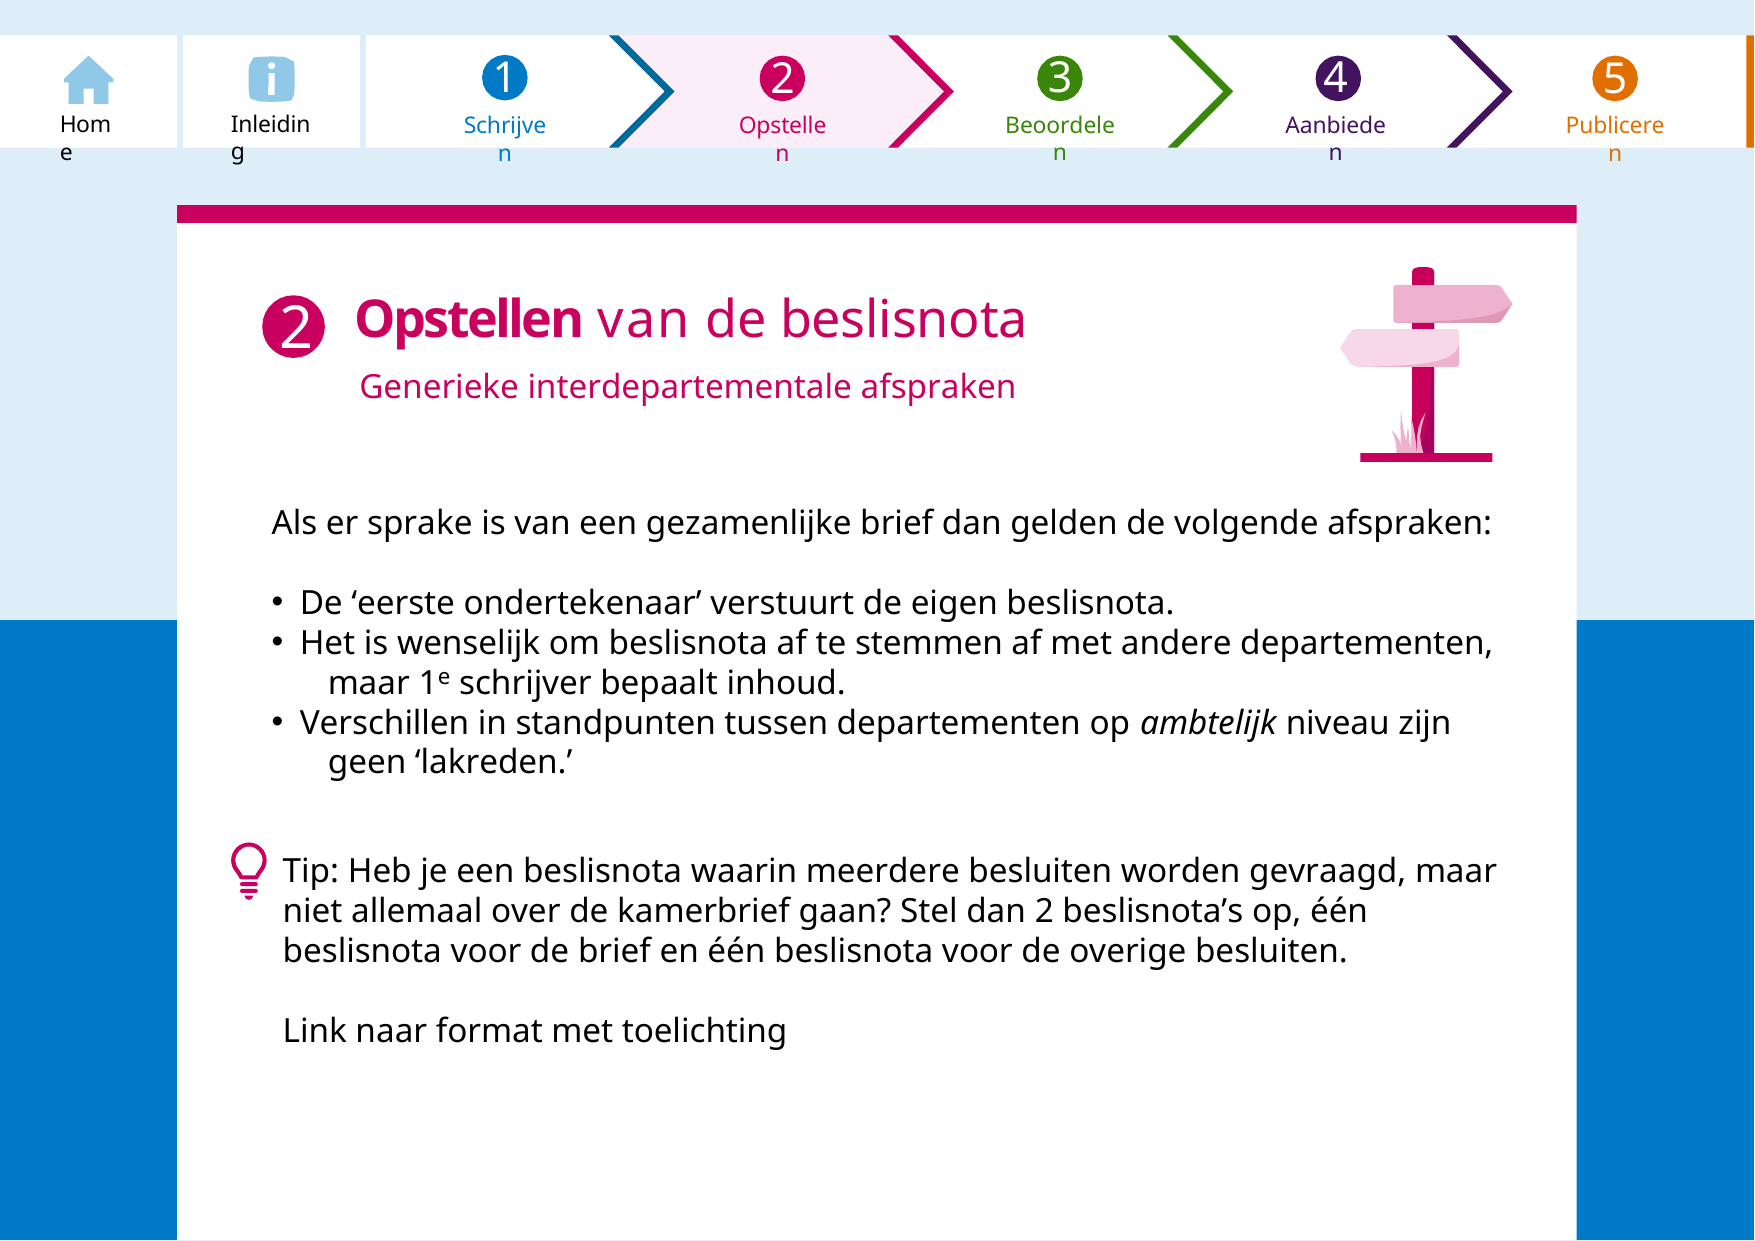

1
Schrijven
3
Beoordelen
4
Aanbieden
2
Opstellen
5
Publiceren
Inleiding
Home
Opstellen van de beslisnota
2
Generieke interdepartementale afspraken
Als er sprake is van een gezamenlijke brief dan gelden de volgende afspraken:
De ‘eerste ondertekenaar’ verstuurt de eigen beslisnota.
Het is wenselijk om beslisnota af te stemmen af met andere departementen, maar 1e schrijver bepaalt inhoud.
Verschillen in standpunten tussen departementen op ambtelijk niveau zijn geen ‘lakreden.’
Tip: Heb je een beslisnota waarin meerdere besluiten worden gevraagd, maar niet allemaal over de kamerbrief gaan? Stel dan 2 beslisnota’s op, één beslisnota voor de brief en één beslisnota voor de overige besluiten.
Link naar format met toelichting
< Vorige pagina
Volgende pagina >